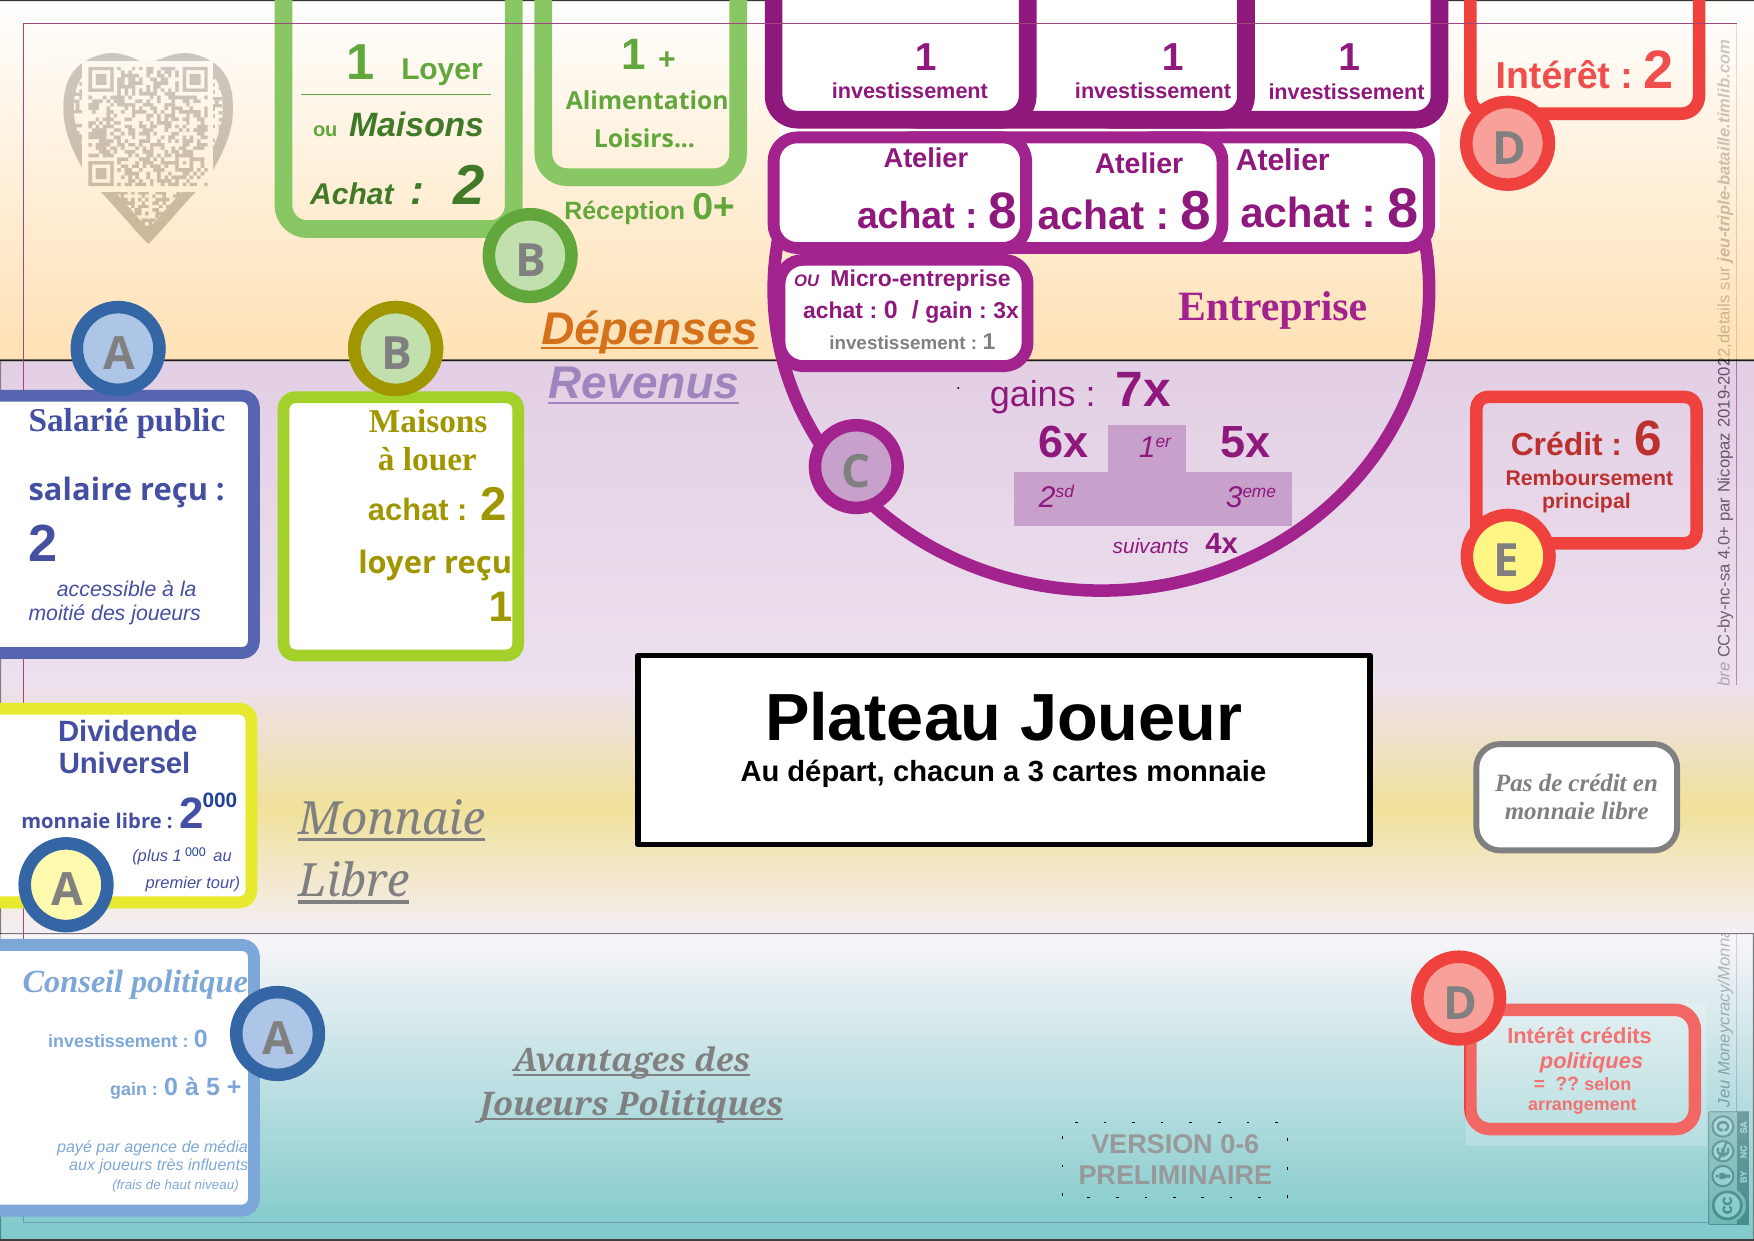

1
investissement
 1
investissement
 1
investissement
1 Loyer
ou Maisons
Achat  : 2
1 +
 Alimentation
Loisirs...
Maisons
personnelles
Achat  : 2
 + 2 par
 supplément
1 Liasse misée ou
A
A
Intérêt : 2
B
D
 Atelier
 achat : 8
 Atelier
achat : 8
 Atelier
achat : 8
gains : 7x
 6x 1er 5x
 2sd 3eme
 suivants 4x
permet de miser une 3eme liasse dans la bataille.
Gains similaires à atelier principal.
(impossible d’être en même temps salarié du public)
C
# Réception 0+
B
 OU Micro-entreprise
achat : 0 / gain : 3x
 investissement : 1
 gains : 7x
 6x 1er 5x
 2sd 3eme
Entreprise
Dépenses
A
B
B
D
Revenus
Salarié public
salaire reçu : 2
 accessible à la moitié des joueurs
Crédit : 6
 Remboursement principal
Maisons
à louer   
achat : 2
loyer reçu 1
C
E
cartes monnaie, par lot de 6
chaque lot de 6 c permet de garantir un crédit.
Début partie : 6 c
Loyer
 suivants 4x
E
Investissement
Entreprise
Entrepreneur
(ou micro-entrepreneur)
F
F
Alimentation
Rentier (loueur)
Plateau Joueur
Au départ, chacun a 3 cartes monnaie
 B ou F
 Dividende Universel
monnaie libre : 2
(plus 1 au
premier tour)
Pas de crédit en monnaie libre.
Prêts envisageables par organismes de financement (sans création de monnaie)
Intérêts
crédits
Pas de crédit en monnaie libre
Salarié
VERSION 0-6
PRELIMINAIRE
Monnaie Libre
000
Dividende Universel
(si monnaie libre)
000
A
Crédits non garantis
Nb au choix du banquier,
parfois demi-credit possible
Conseil politique
 investissement : 0
 gain : 0 à 5 +
 payé par agence de média
aux joueurs très influents
 (frais de haut niveau)
Conseil Politique
D
A
Avantages des Joueurs Politiques
Intérêt crédits
 politiques
=  ?? selon arrangement
VERSION 0-6 PRELIMINAIRE
Placer ici la maison et ne
 pas payer de loyer
 F ou B
F
Maisons
 secondaires
 achat : 2
Investissement : 0
Crédit autorisé (garanti par monnaie)